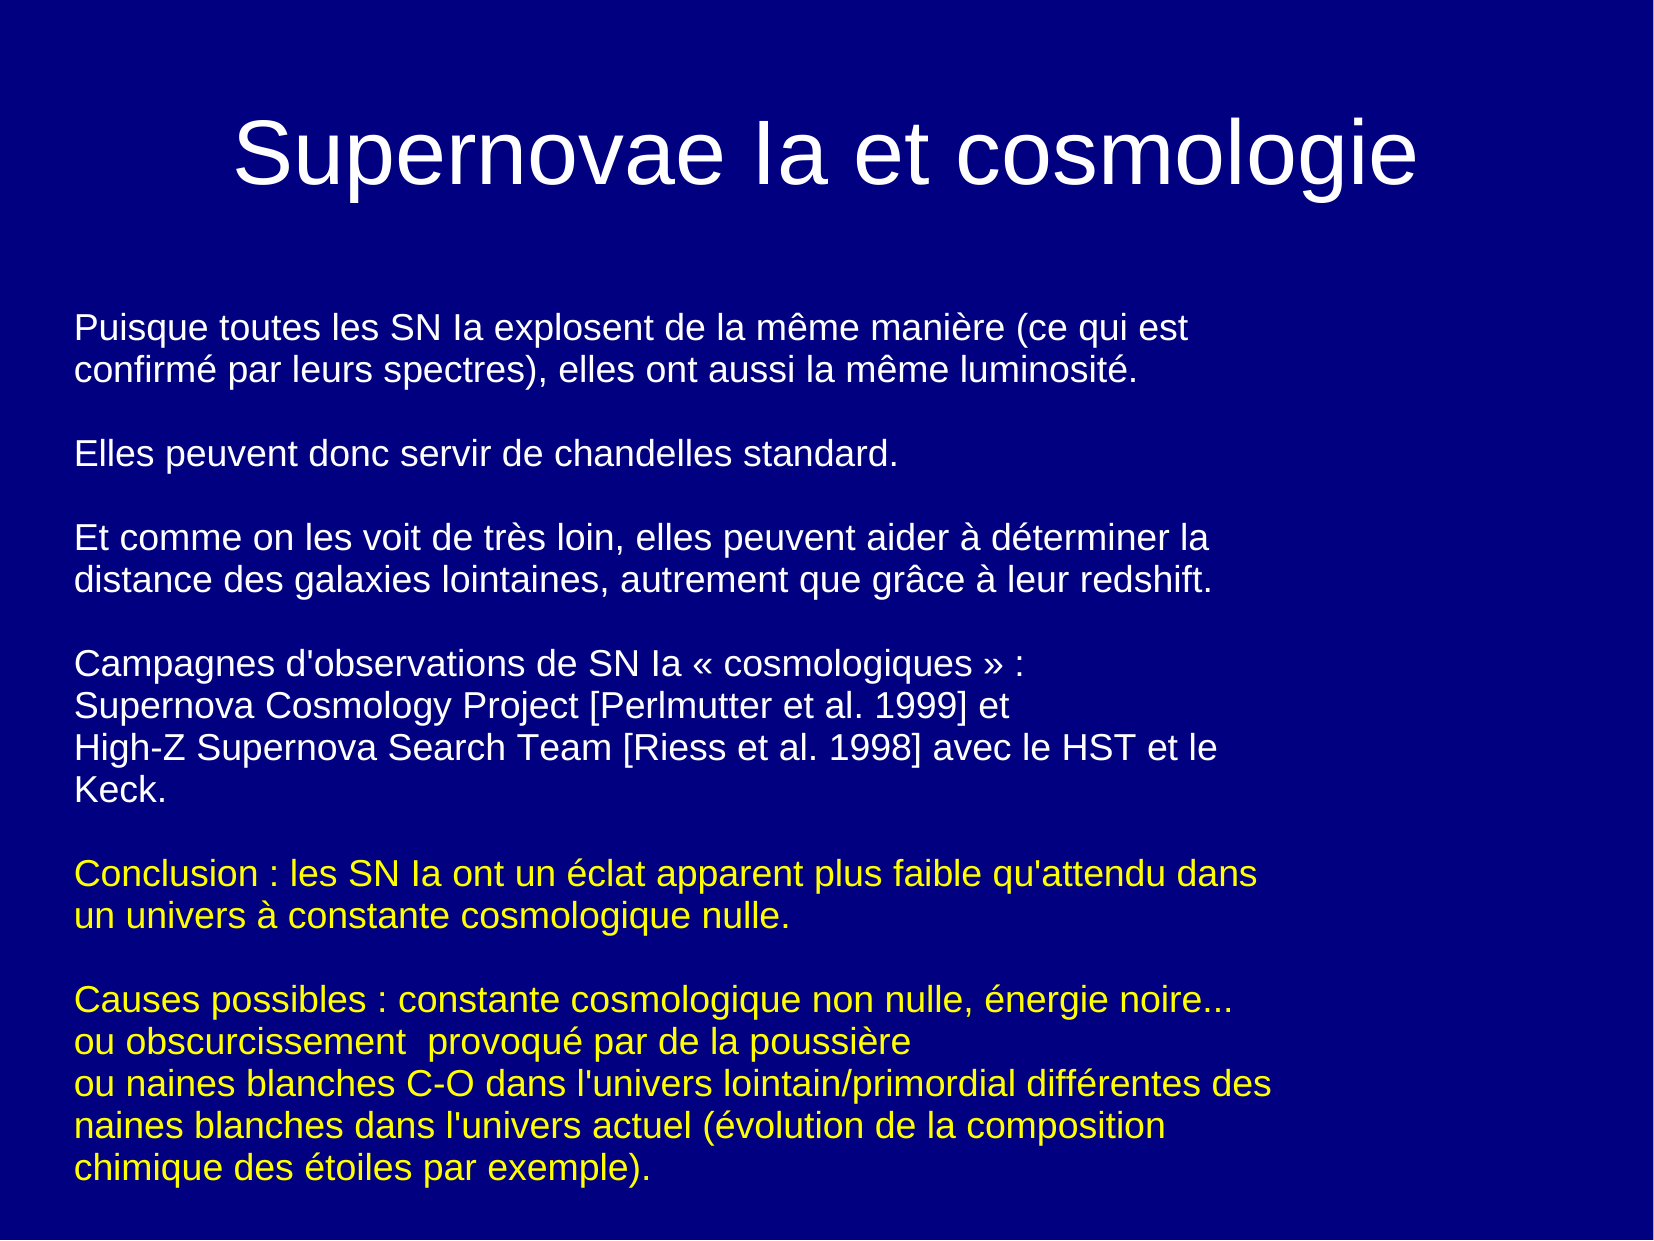

# Supernovae Ia et cosmologie
Puisque toutes les SN Ia explosent de la même manière (ce qui est confirmé par leurs spectres), elles ont aussi la même luminosité.
Elles peuvent donc servir de chandelles standard.
Et comme on les voit de très loin, elles peuvent aider à déterminer la distance des galaxies lointaines, autrement que grâce à leur redshift.
Campagnes d'observations de SN Ia « cosmologiques » :
Supernova Cosmology Project [Perlmutter et al. 1999] et
High-Z Supernova Search Team [Riess et al. 1998] avec le HST et le Keck.
Conclusion : les SN Ia ont un éclat apparent plus faible qu'attendu dans un univers à constante cosmologique nulle.
Causes possibles : constante cosmologique non nulle, énergie noire...
ou obscurcissement provoqué par de la poussière
ou naines blanches C-O dans l'univers lointain/primordial différentes des naines blanches dans l'univers actuel (évolution de la composition chimique des étoiles par exemple).